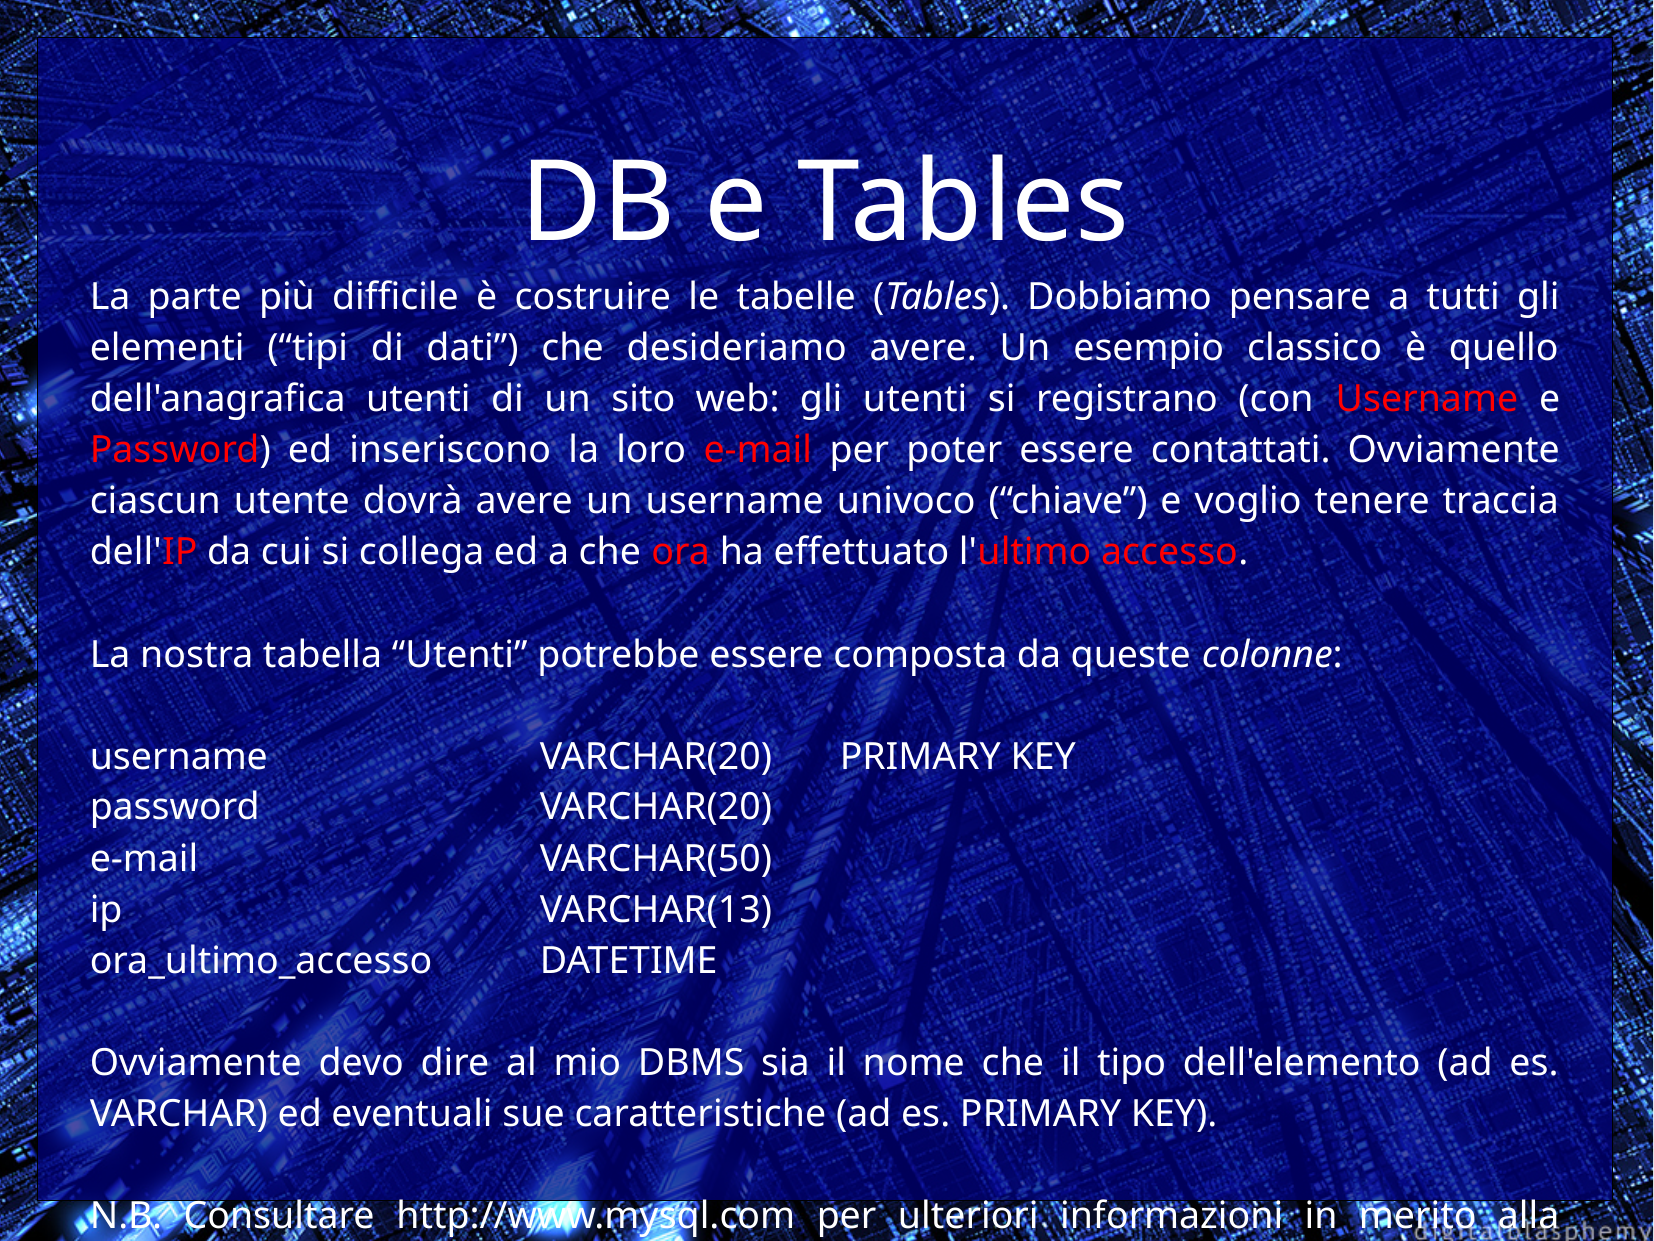

DB e Tables
La parte più difficile è costruire le tabelle (Tables). Dobbiamo pensare a tutti gli elementi (“tipi di dati”) che desideriamo avere. Un esempio classico è quello dell'anagrafica utenti di un sito web: gli utenti si registrano (con Username e Password) ed inseriscono la loro e-mail per poter essere contattati. Ovviamente ciascun utente dovrà avere un username univoco (“chiave”) e voglio tenere traccia dell'IP da cui si collega ed a che ora ha effettuato l'ultimo accesso.
La nostra tabella “Utenti” potrebbe essere composta da queste colonne:
username				VARCHAR(20)	PRIMARY KEY
password				VARCHAR(20)
e-mail					VARCHAR(50)
ip						VARCHAR(13)
ora_ultimo_accesso		DATETIME
Ovviamente devo dire al mio DBMS sia il nome che il tipo dell'elemento (ad es. VARCHAR) ed eventuali sue caratteristiche (ad es. PRIMARY KEY).
N.B. Consultare http://www.mysql.com per ulteriori informazioni in merito alla sintassi.
#